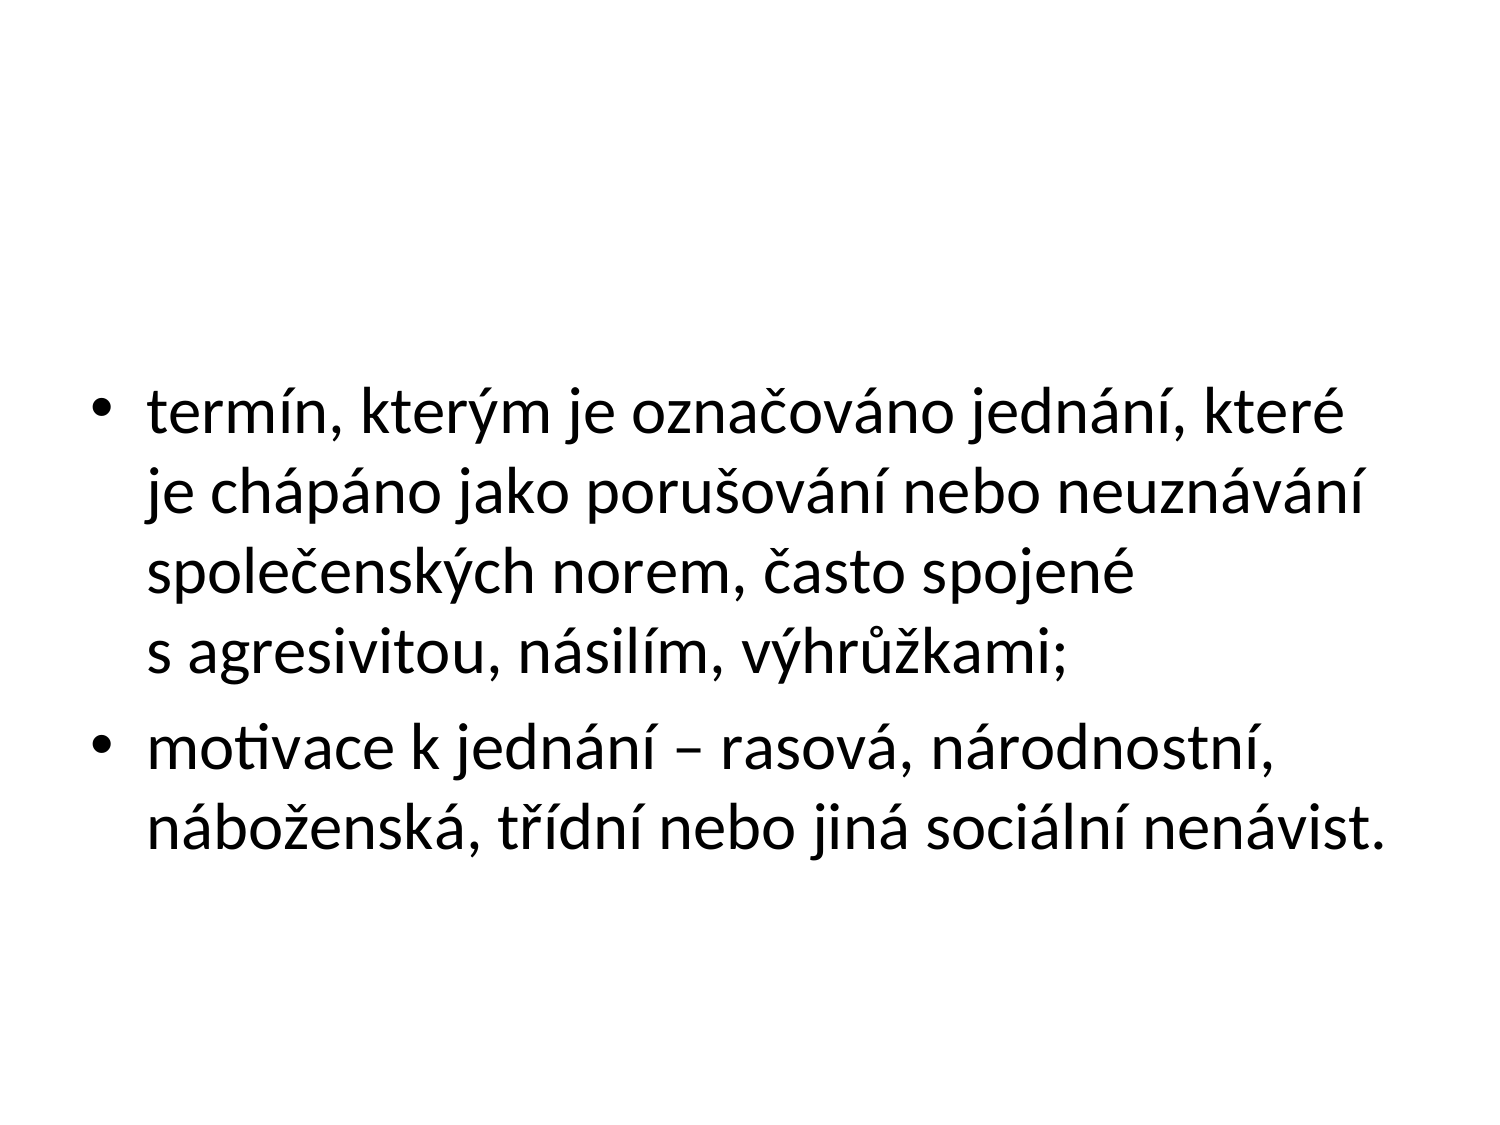

#
termín, kterým je označováno jednání, které je chápáno jako porušování nebo neuznávání společenských norem, často spojené
s agresivitou, násilím, výhrůžkami;
motivace k jednání – rasová, národnostní, náboženská, třídní nebo jiná sociální nenávist.